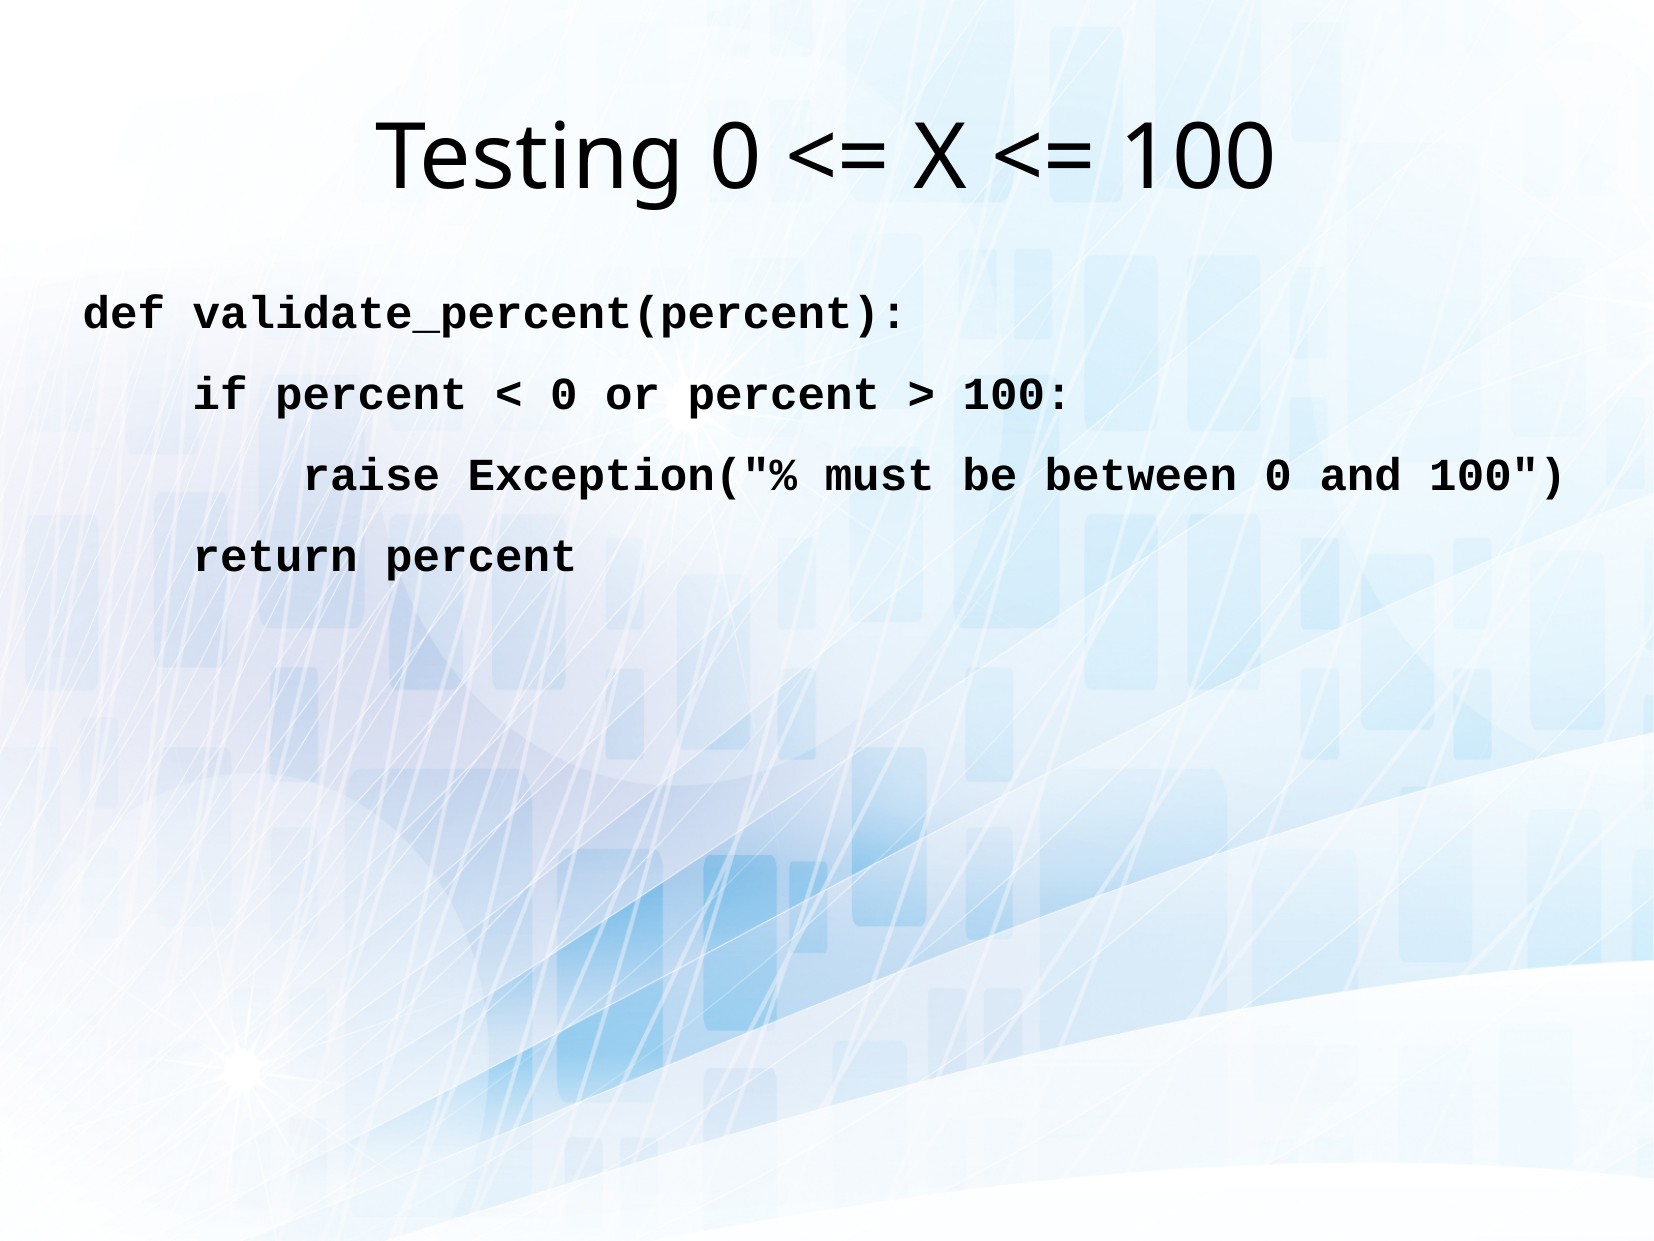

# Testing 0 <= X <= 100
def validate_percent(percent):
 if percent < 0 or percent > 100:
 raise Exception("% must be between 0 and 100")
 return percent